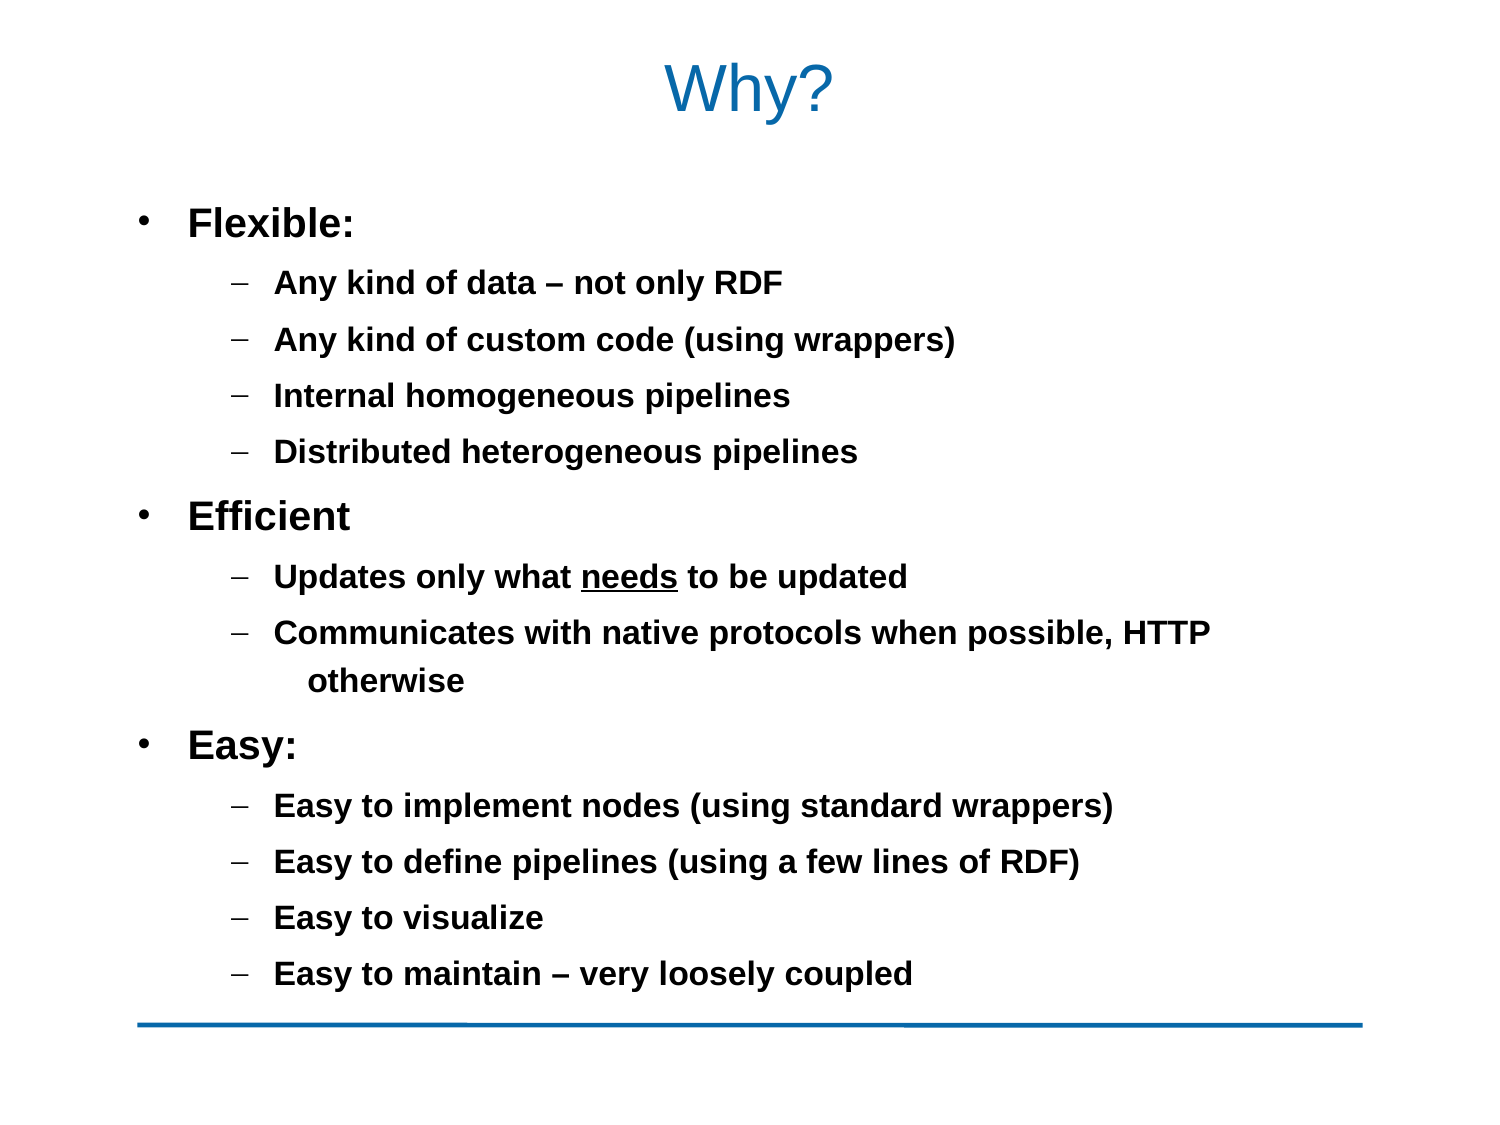

# Why?
Flexible:
Any kind of data – not only RDF
Any kind of custom code (using wrappers)
Internal homogeneous pipelines
Distributed heterogeneous pipelines
Efficient
Updates only what needs to be updated
Communicates with native protocols when possible, HTTP otherwise
Easy:
Easy to implement nodes (using standard wrappers)
Easy to define pipelines (using a few lines of RDF)
Easy to visualize
Easy to maintain – very loosely coupled